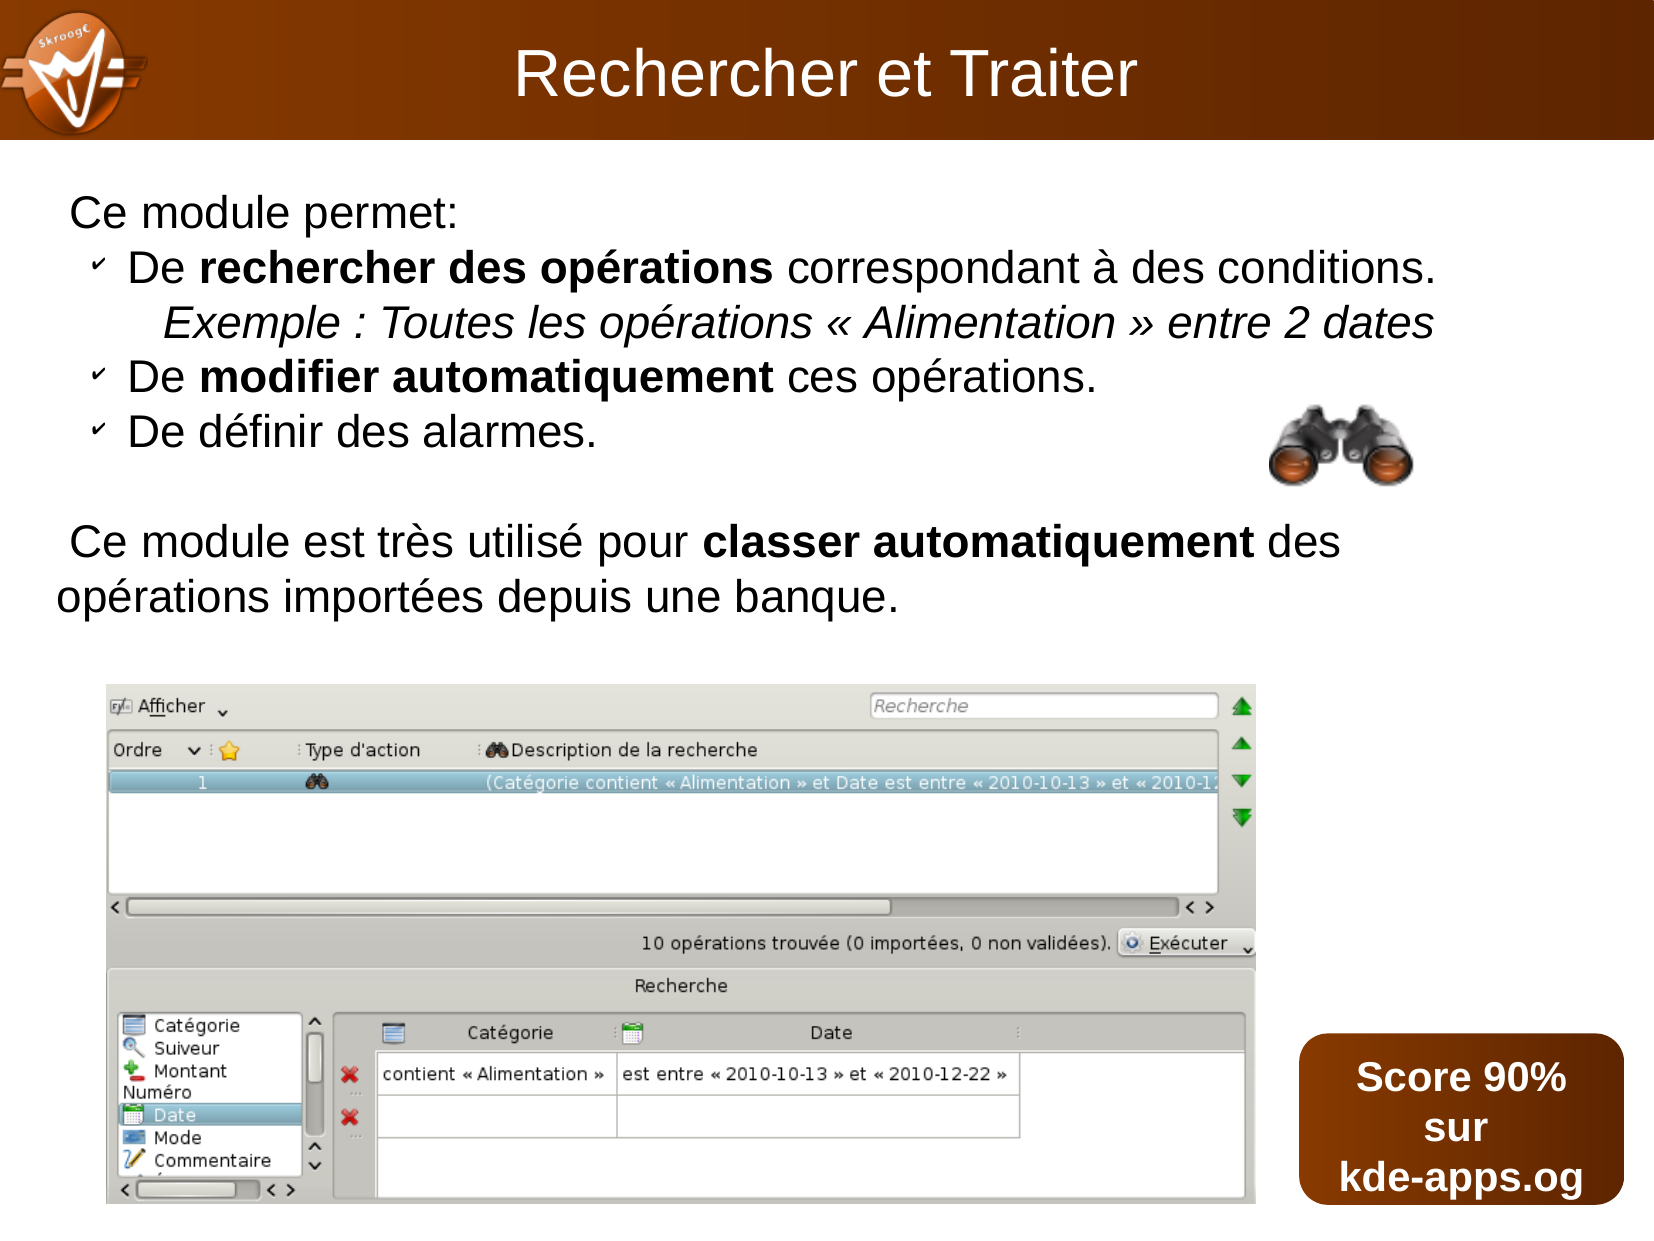

# Rechercher et Traiter
Ce module permet:
De rechercher des opérations correspondant à des conditions.
Exemple : Toutes les opérations « Alimentation » entre 2 dates
De modifier automatiquement ces opérations.
De définir des alarmes.
Ce module est très utilisé pour classer automatiquement des
opérations importées depuis une banque.
Score 90%
sur
kde-apps.og